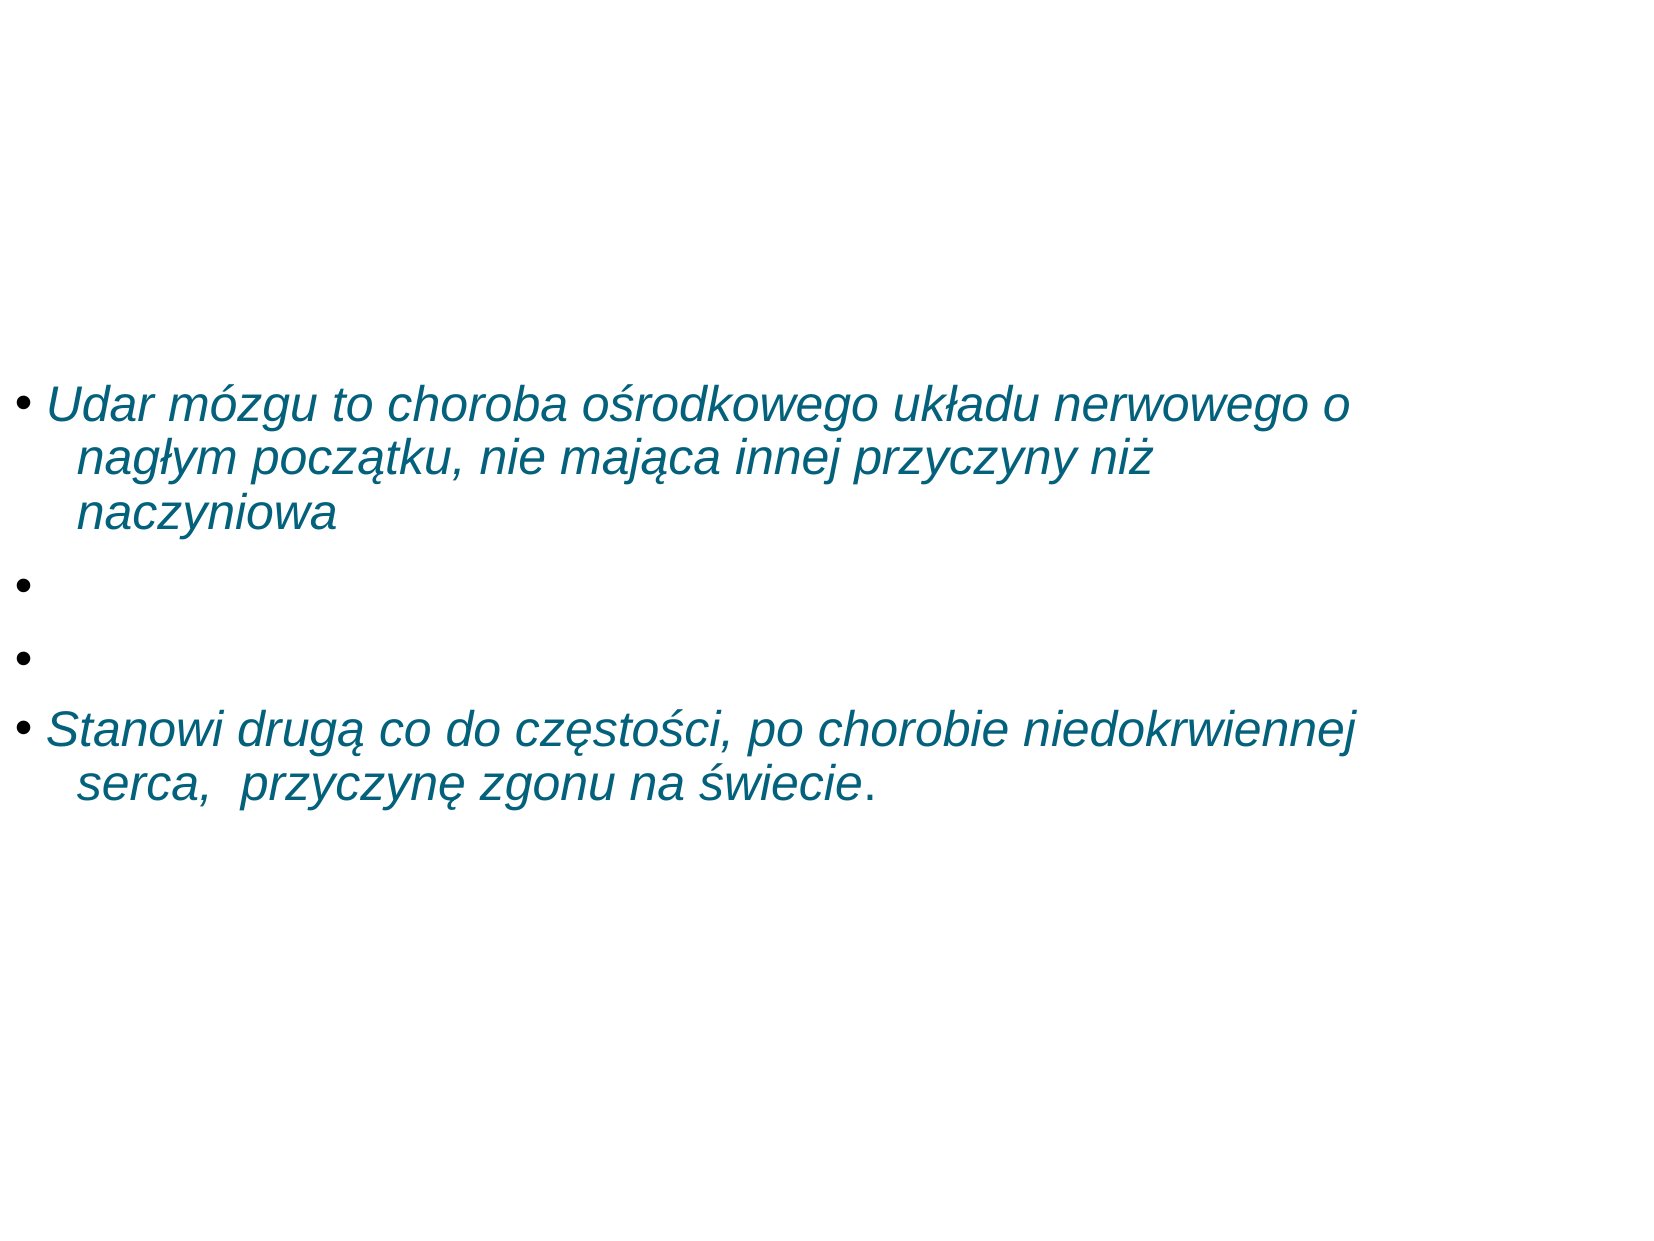

# Udar mózgu to choroba ośrodkowego układu nerwowego o nagłym początku, nie mająca innej przyczyny niż naczyniowa
Stanowi drugą co do częstości, po chorobie niedokrwiennej serca, przyczynę zgonu na świecie.